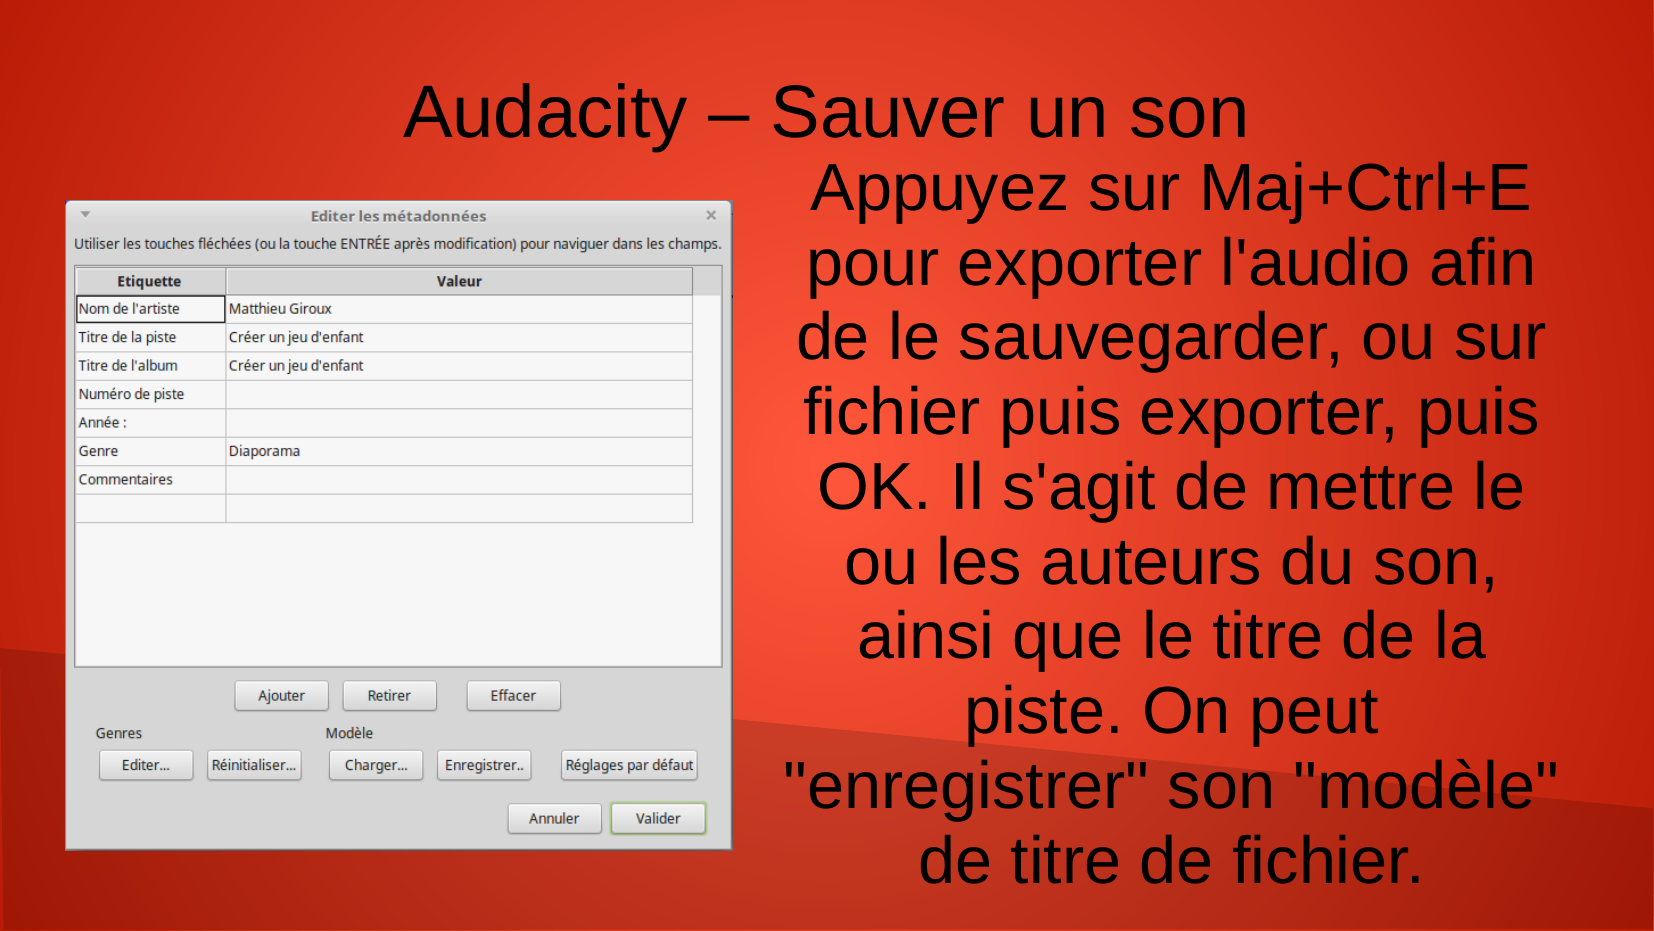

# Audacity – Sauver un son
Appuyez sur Maj+Ctrl+E pour exporter l'audio afin de le sauvegarder, ou sur fichier puis exporter, puis OK. Il s'agit de mettre le ou les auteurs du son, ainsi que le titre de la piste. On peut "enregistrer" son "modèle" de titre de fichier.